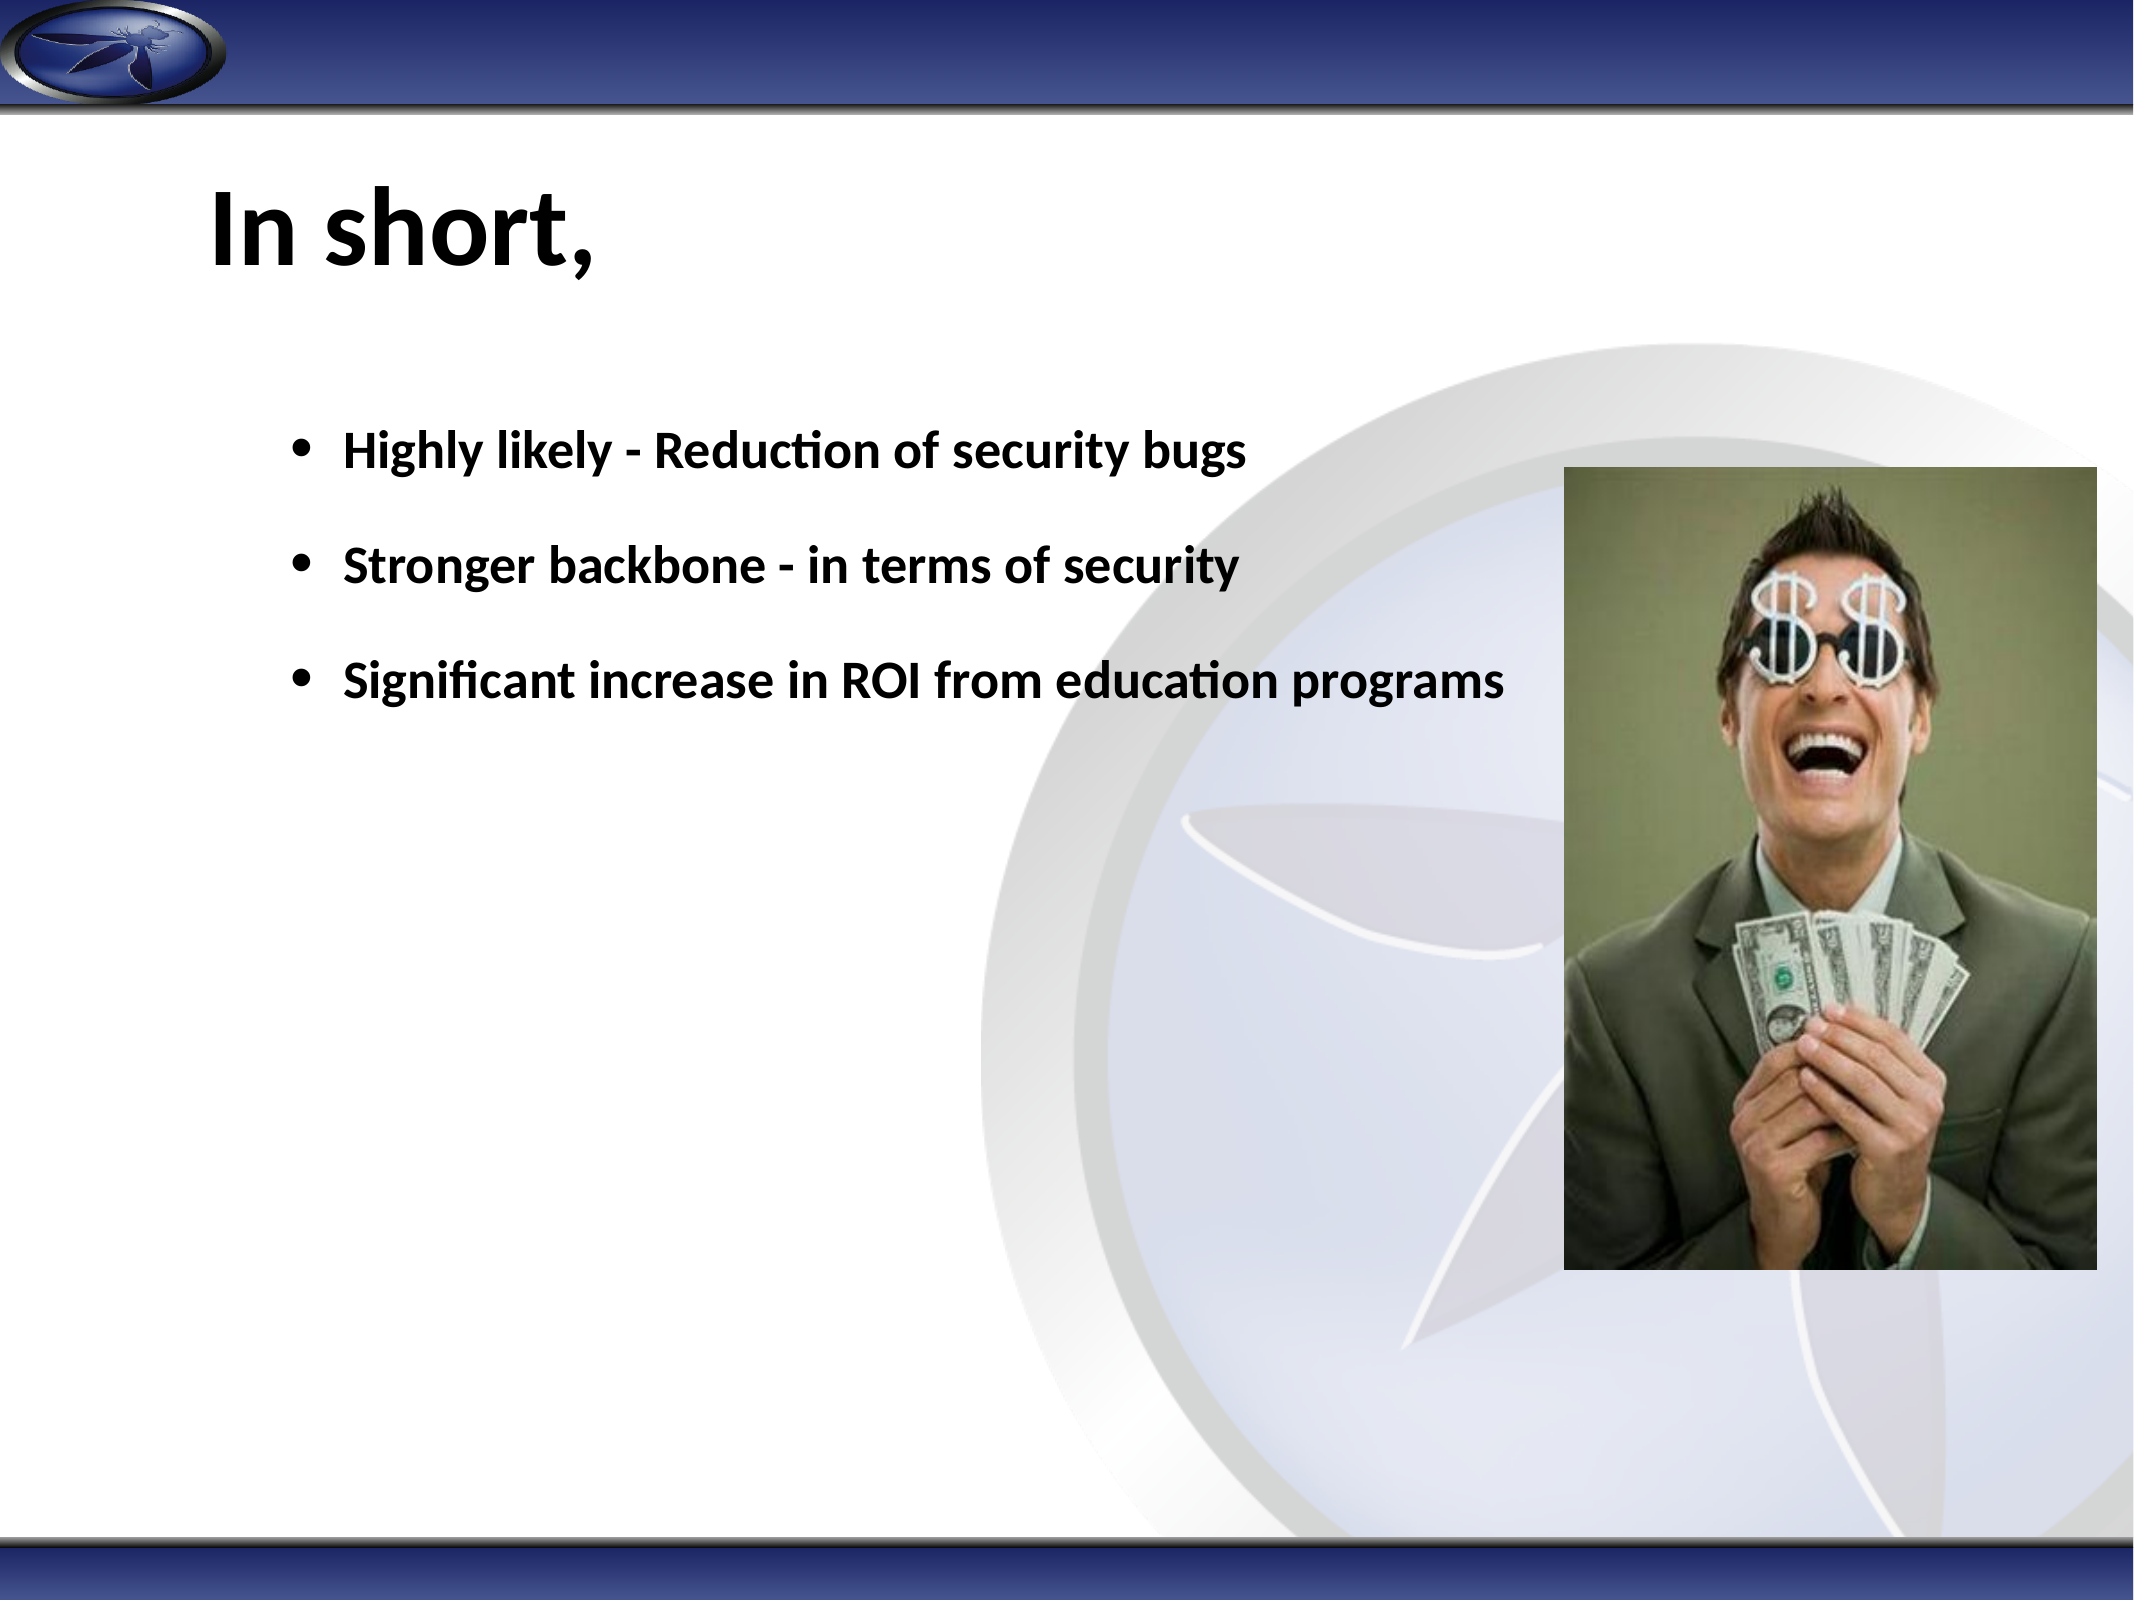

# In short,
Highly likely - Reduction of security bugs
Stronger backbone - in terms of security
Significant increase in ROI from education programs